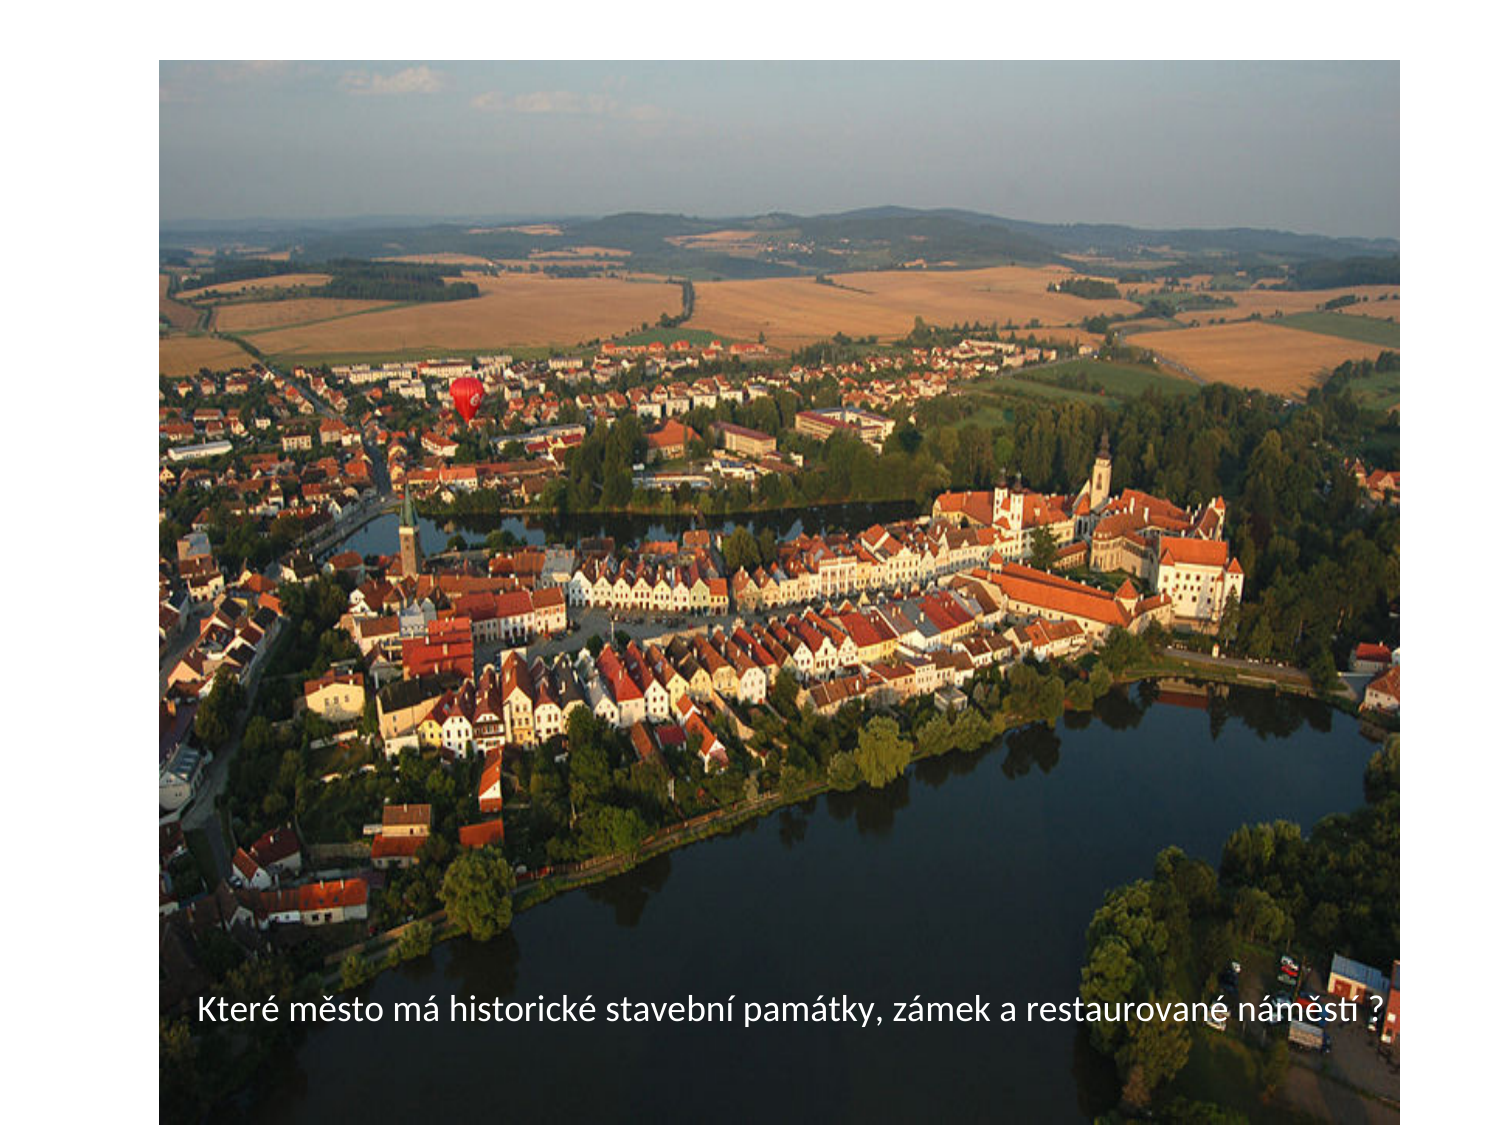

Které město má historické stavební památky, zámek a restaurované náměstí ?